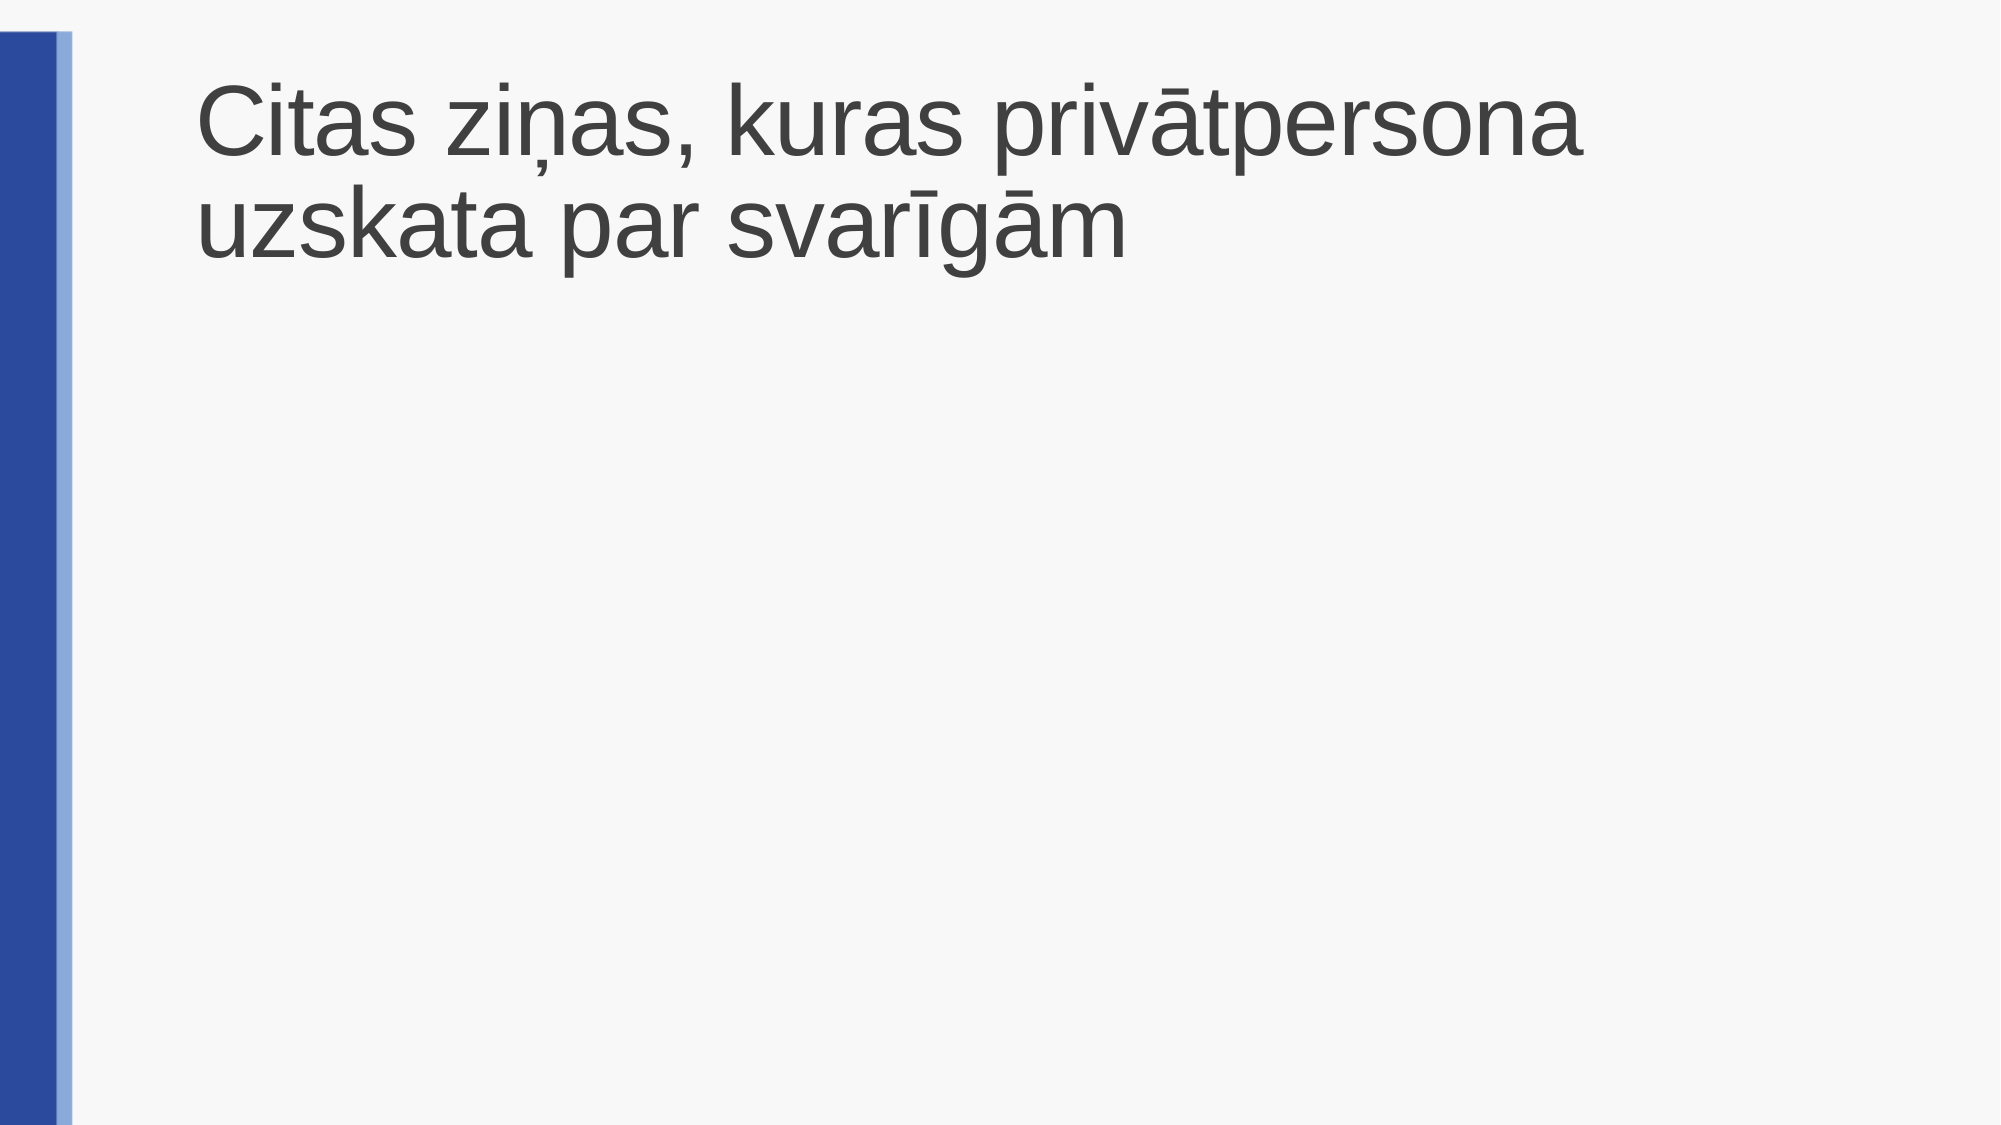

# Citas ziņas, kuras privātpersona uzskata par svarīgām